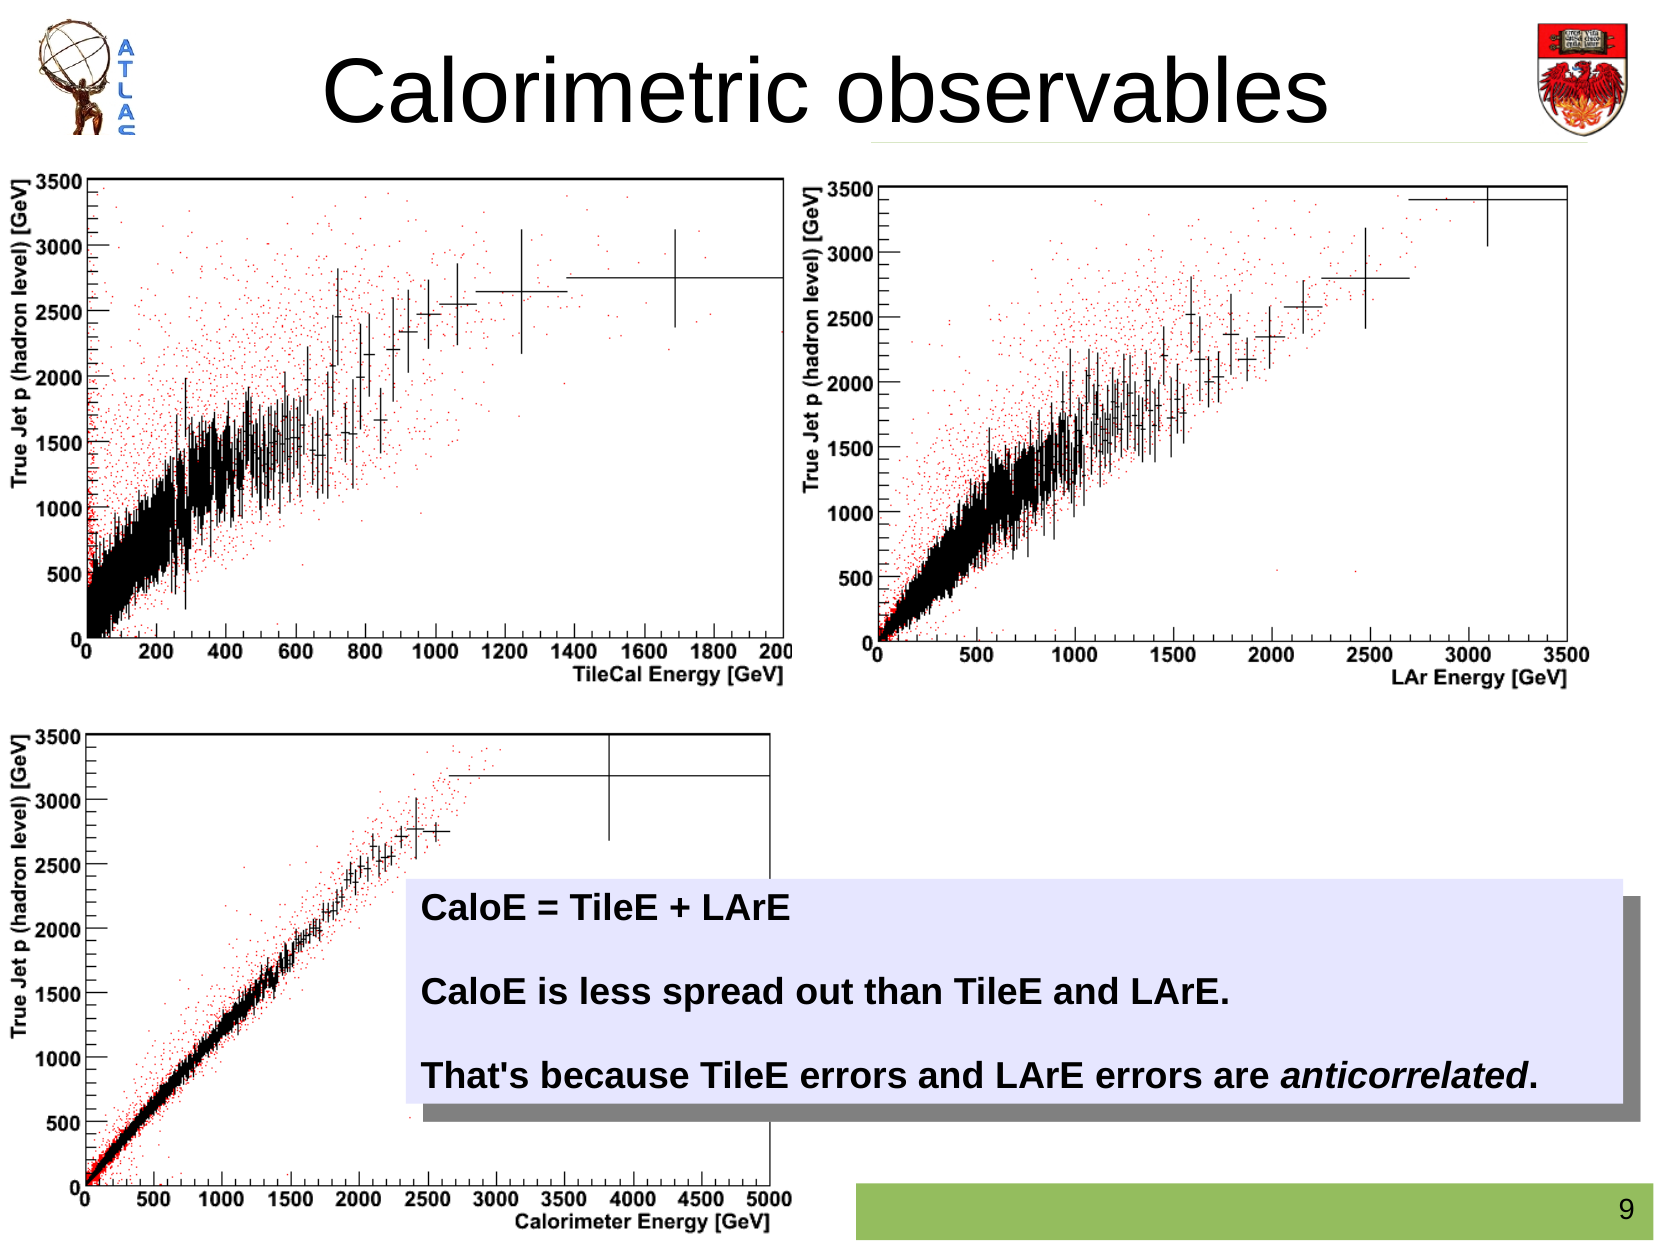

# Calorimetric observables
CaloE = TileE + LArE
CaloE is less spread out than TileE and LArE.
That's because TileE errors and LArE errors are anticorrelated.
9
Georgios Choudalakis -- U.Chicago